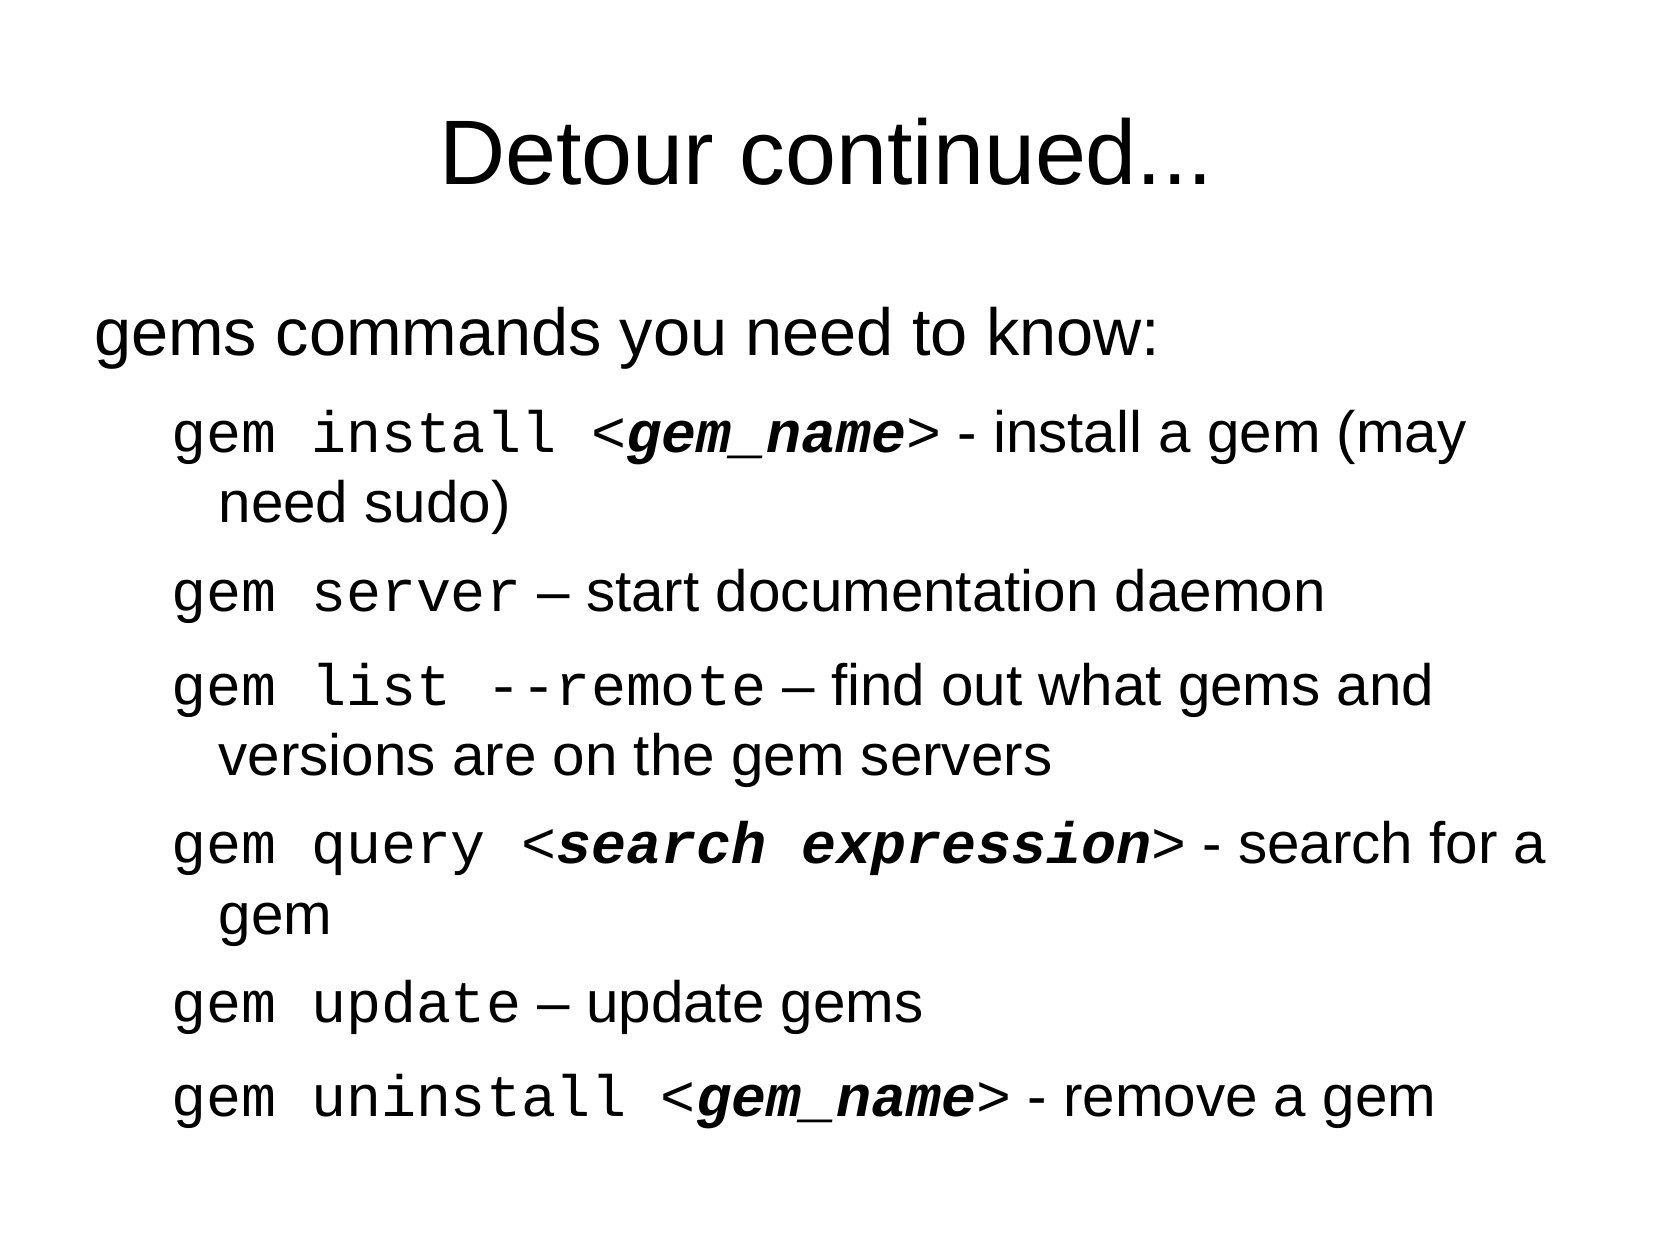

# Detour continued...
gems commands you need to know:
gem install <gem_name> - install a gem (may need sudo)
gem server – start documentation daemon
gem list --remote – find out what gems and versions are on the gem servers
gem query <search expression> - search for a gem
gem update – update gems
gem uninstall <gem_name> - remove a gem